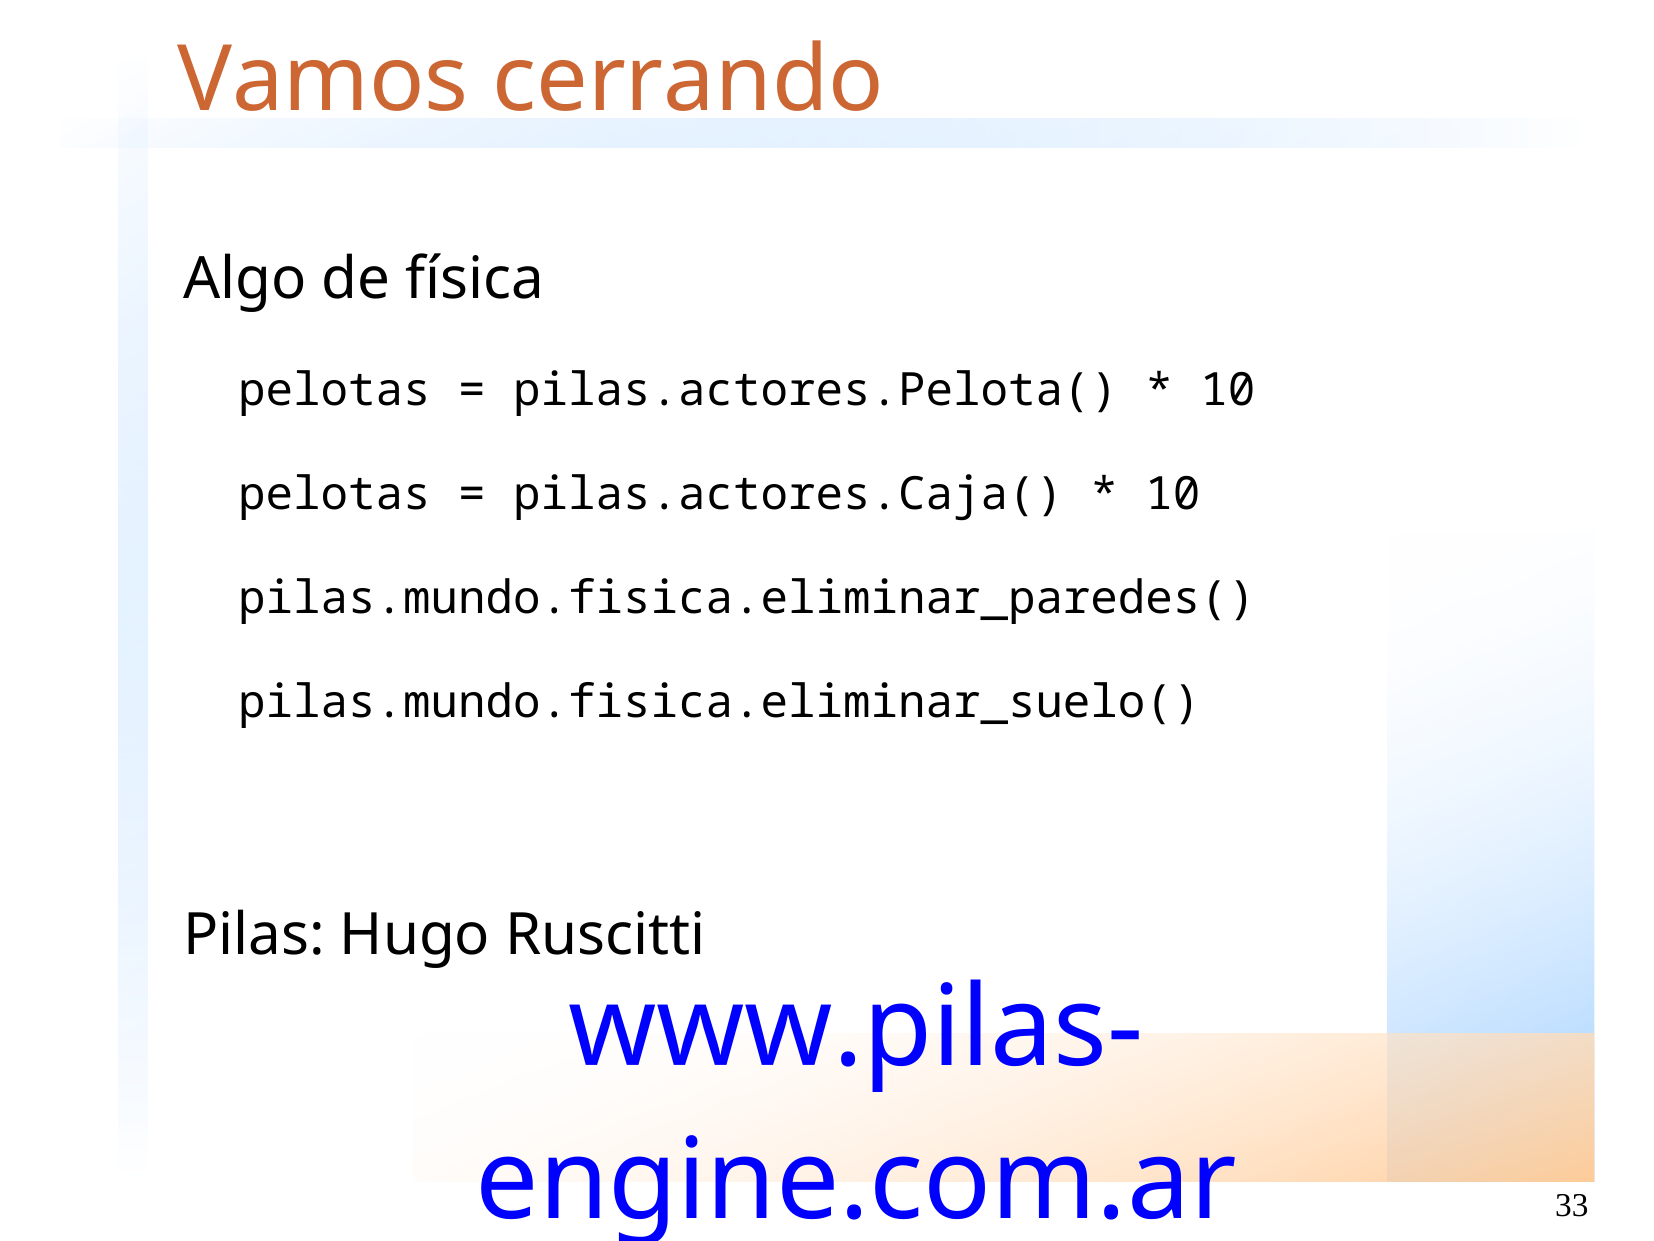

# Vamos cerrando
Algo de física
 pelotas = pilas.actores.Pelota() * 10
 pelotas = pilas.actores.Caja() * 10
 pilas.mundo.fisica.eliminar_paredes()
 pilas.mundo.fisica.eliminar_suelo()
Pilas: Hugo Ruscitti
www.pilas-engine.com.ar